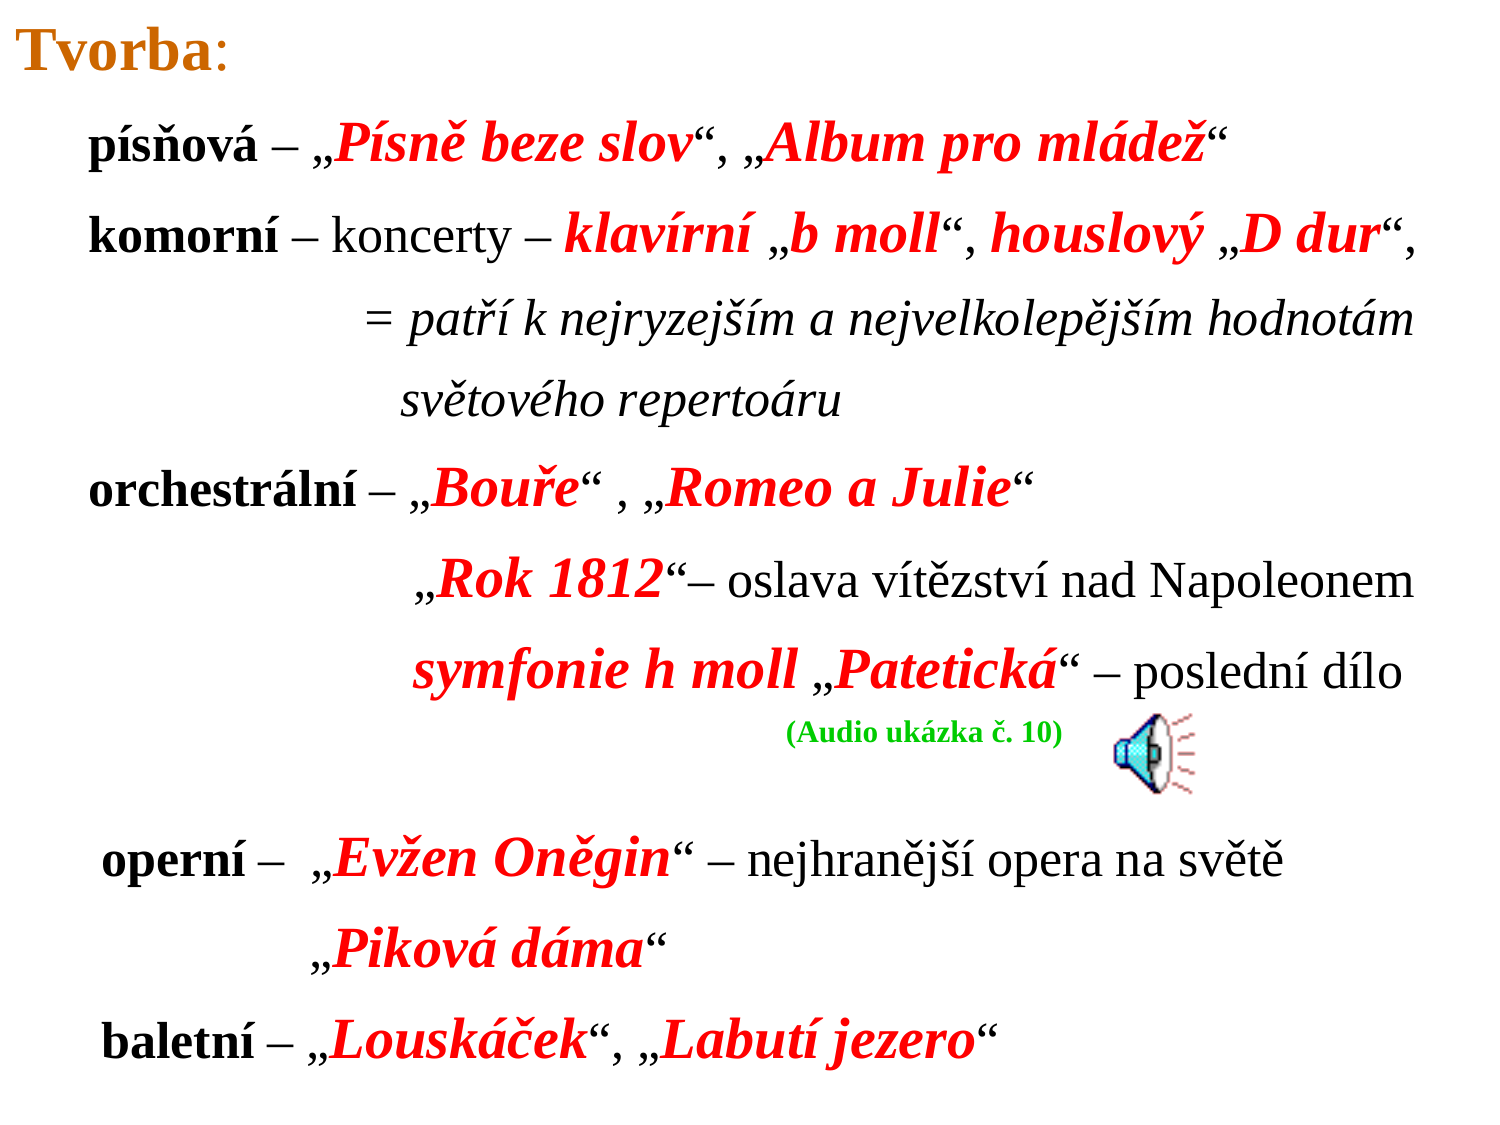

Tvorba:
písňová – „Písně beze slov“, „Album pro mládež“
komorní – koncerty – klavírní „b moll“, houslový „D dur“,
 = patří k nejryzejším a nejvelkolepějším hodnotám
 světového repertoáru
orchestrální – „Bouře“ , „Romeo a Julie“
  „Rok 1812“– oslava vítězství nad Napoleonem
 symfonie h moll „Patetická“ – poslední dílo
 (Audio ukázka č. 10)
 operní – „Evžen Oněgin“ – nejhranější opera na světě
 „Piková dáma“
 baletní – „Louskáček“, „Labutí jezero“